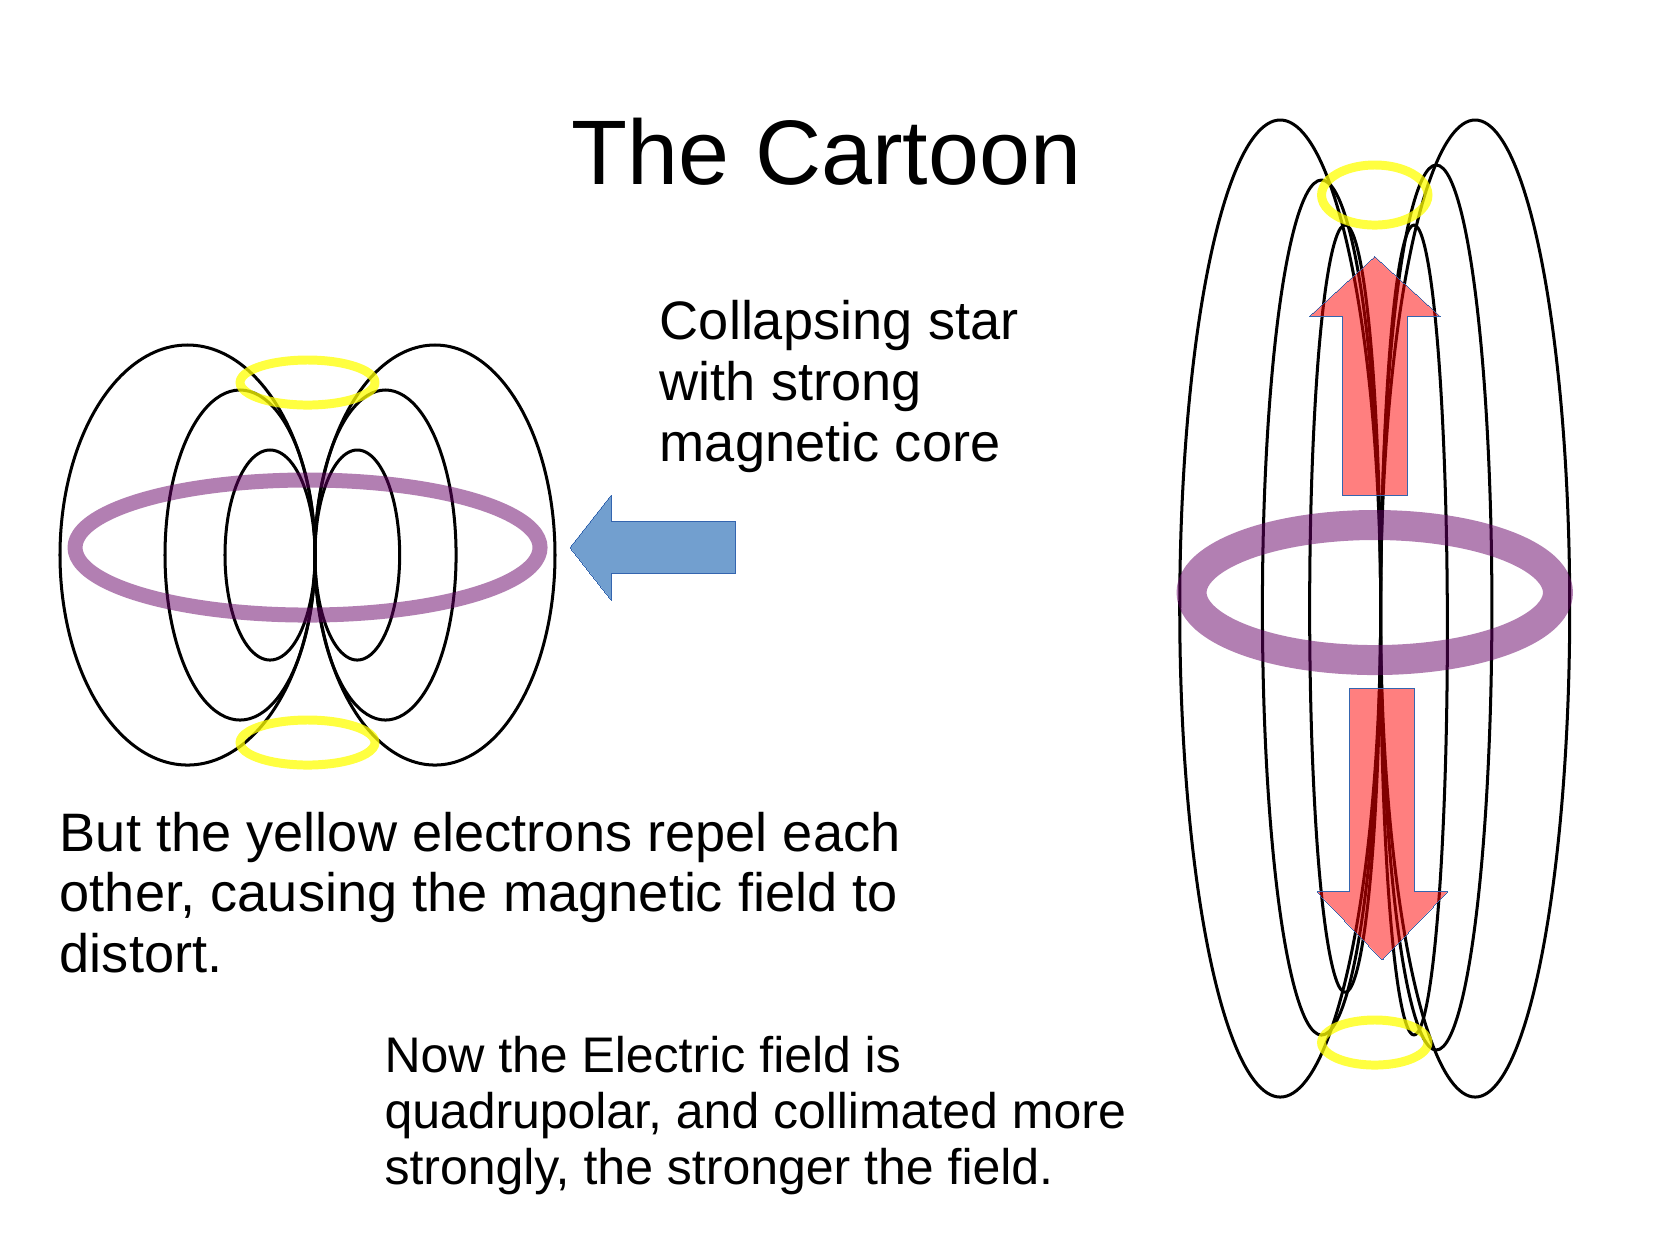

# The Cartoon
Collapsing star with strong magnetic core
But the yellow electrons repel each other, causing the magnetic field to distort.
Now the Electric field is quadrupolar, and collimated more strongly, the stronger the field.